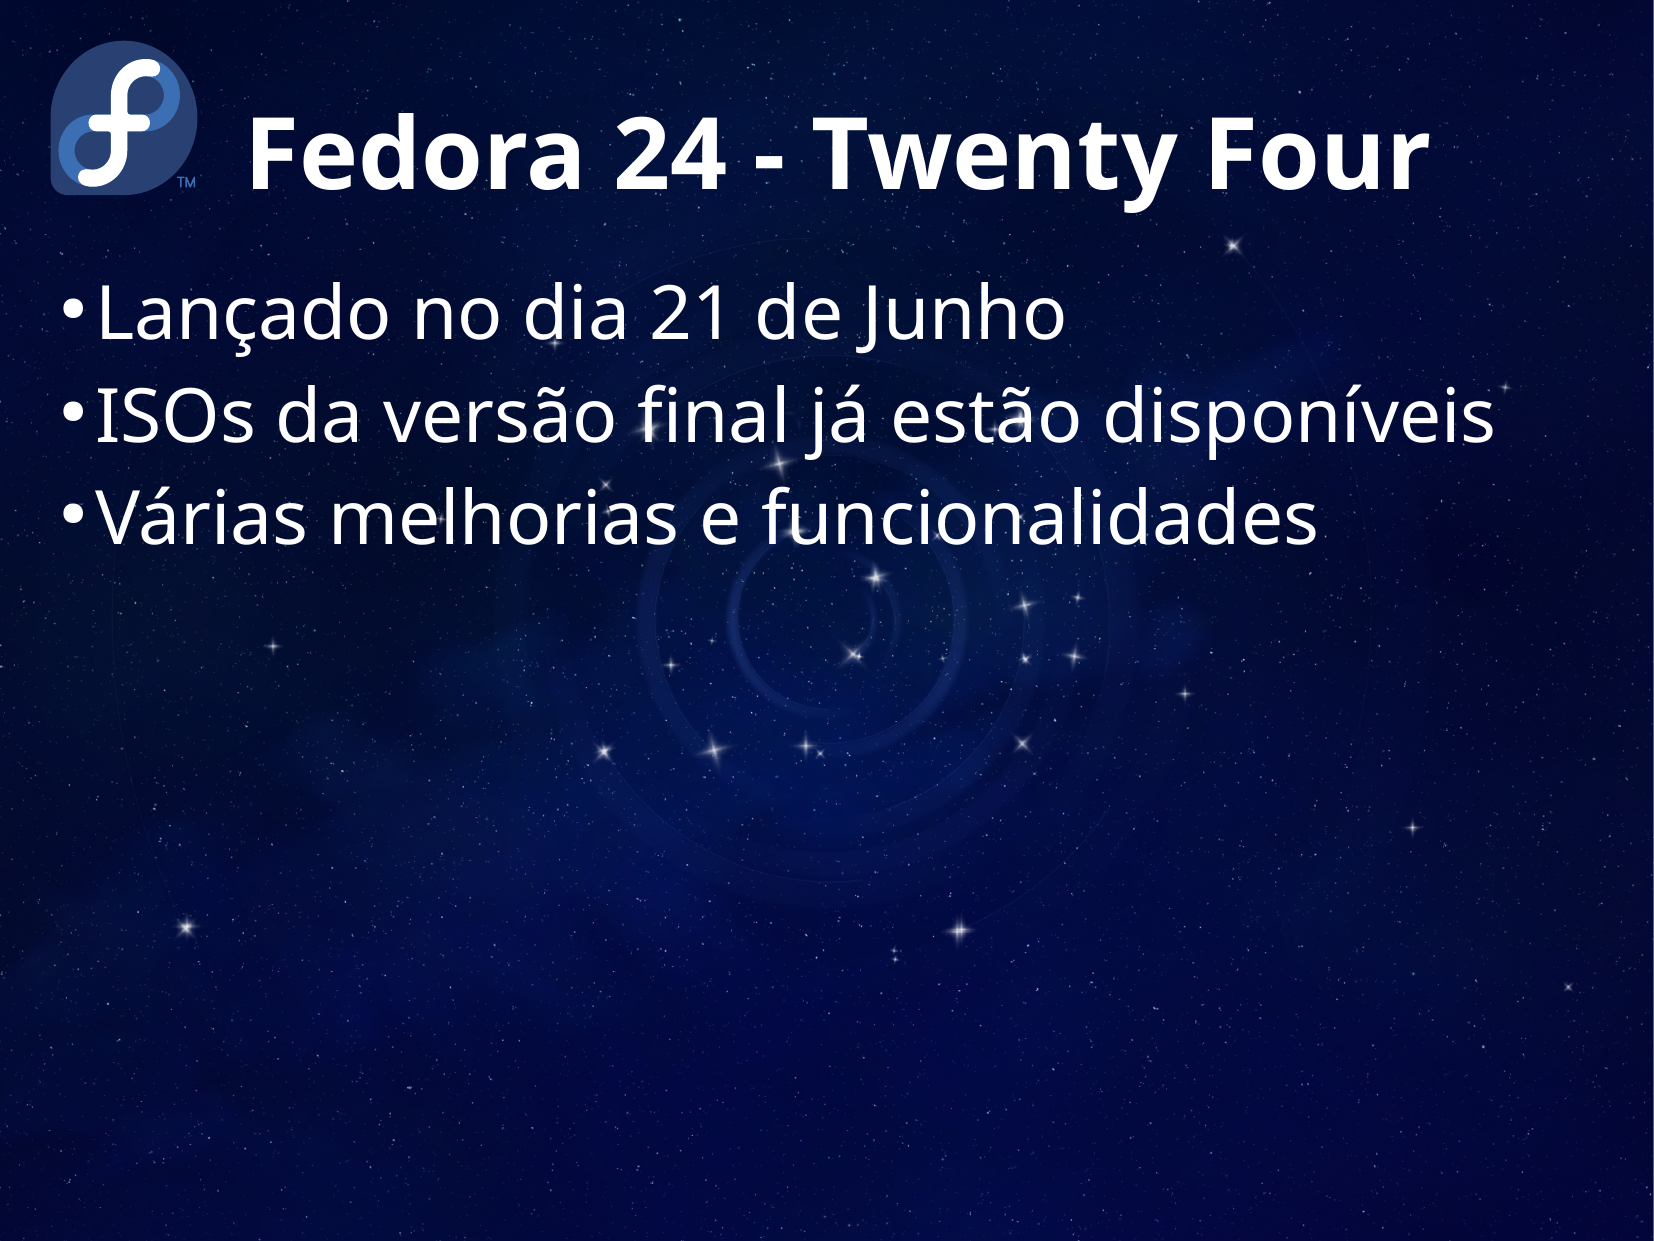

Fedora 24 - Twenty Four
Lançado no dia 21 de Junho
ISOs da versão final já estão disponíveis
Várias melhorias e funcionalidades